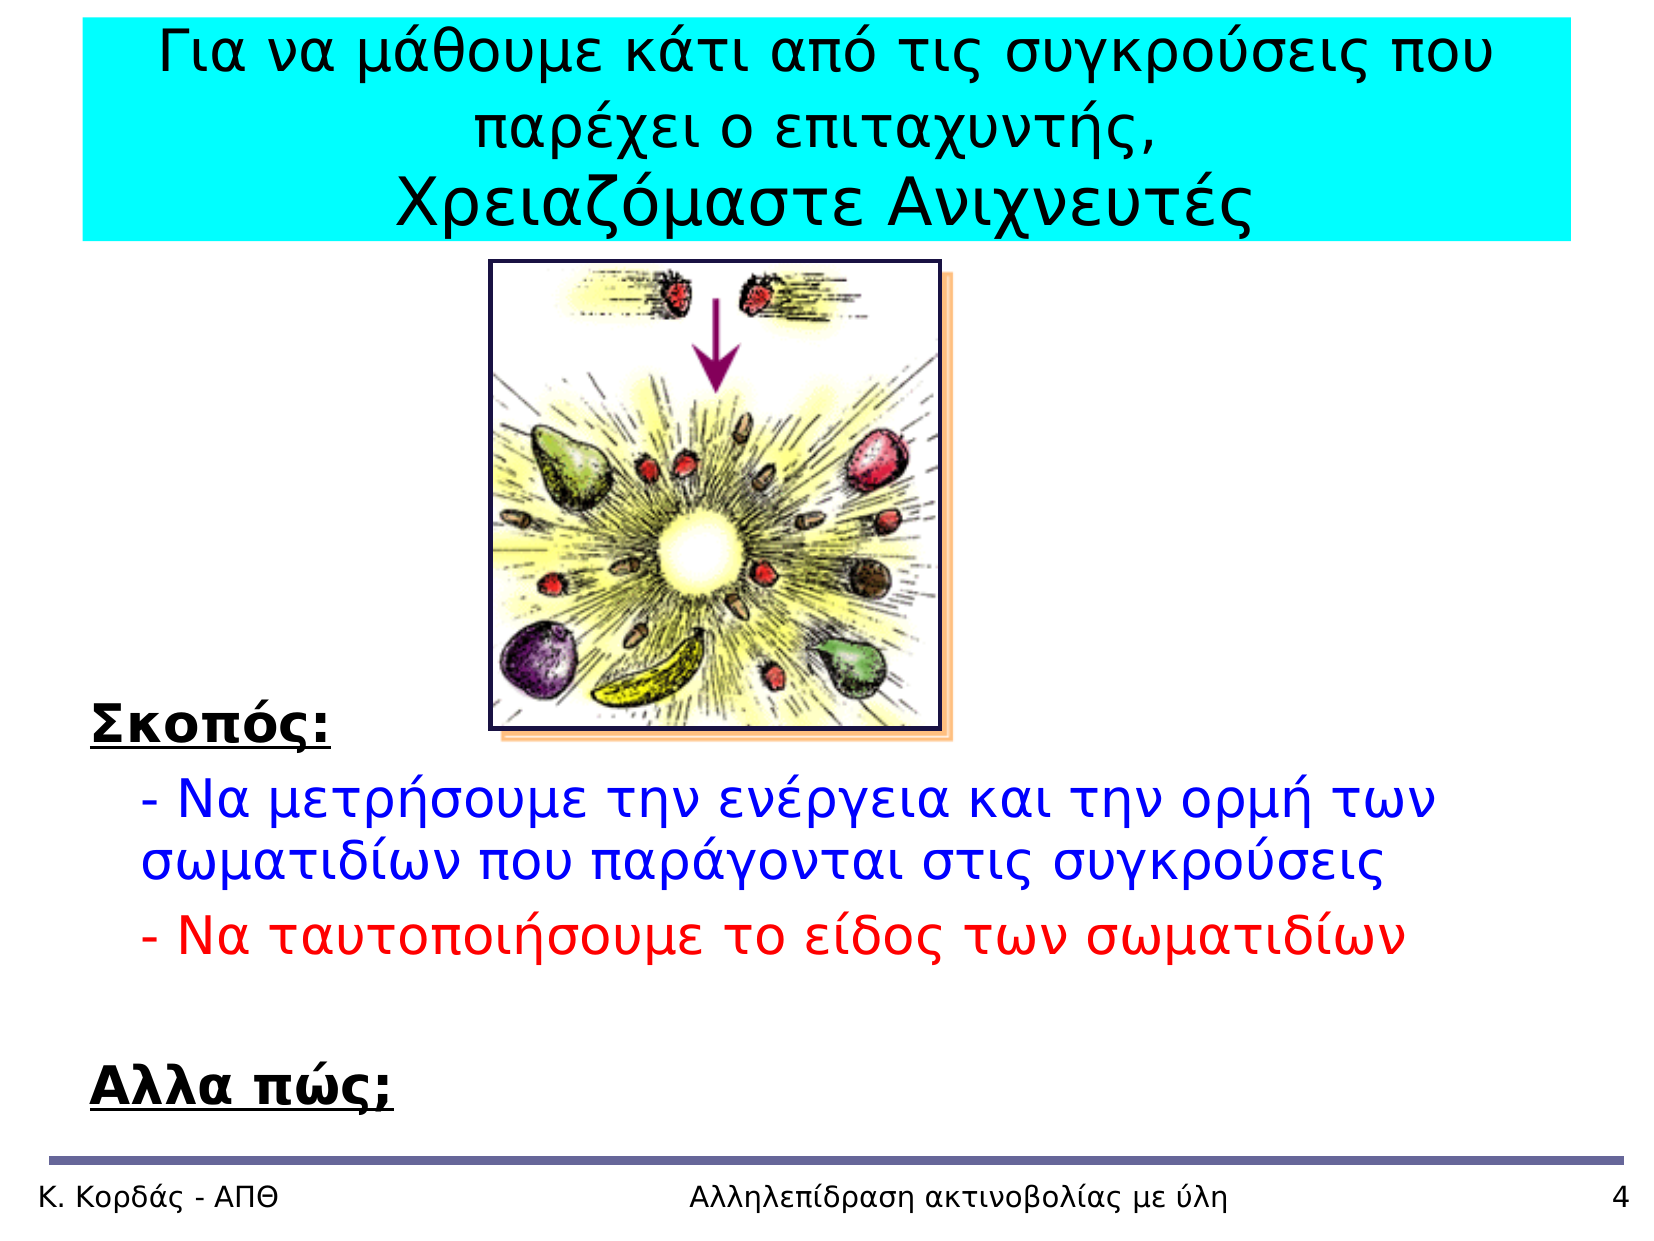

# Για να μάθουμε κάτι από τις συγκρούσεις που παρέχει ο επιταχυντής, Χρειαζόμαστε Ανιχνευτές
Σκοπός:
- Να μετρήσουμε την ενέργεια και την ορμή των σωματιδίων που παράγονται στις συγκρούσεις
- Να ταυτοποιήσουμε το είδος των σωματιδίων
Αλλα πώς;
Κ. Κορδάς - ΑΠΘ
Αλληλεπίδραση ακτινοβολίας με ύλη
4